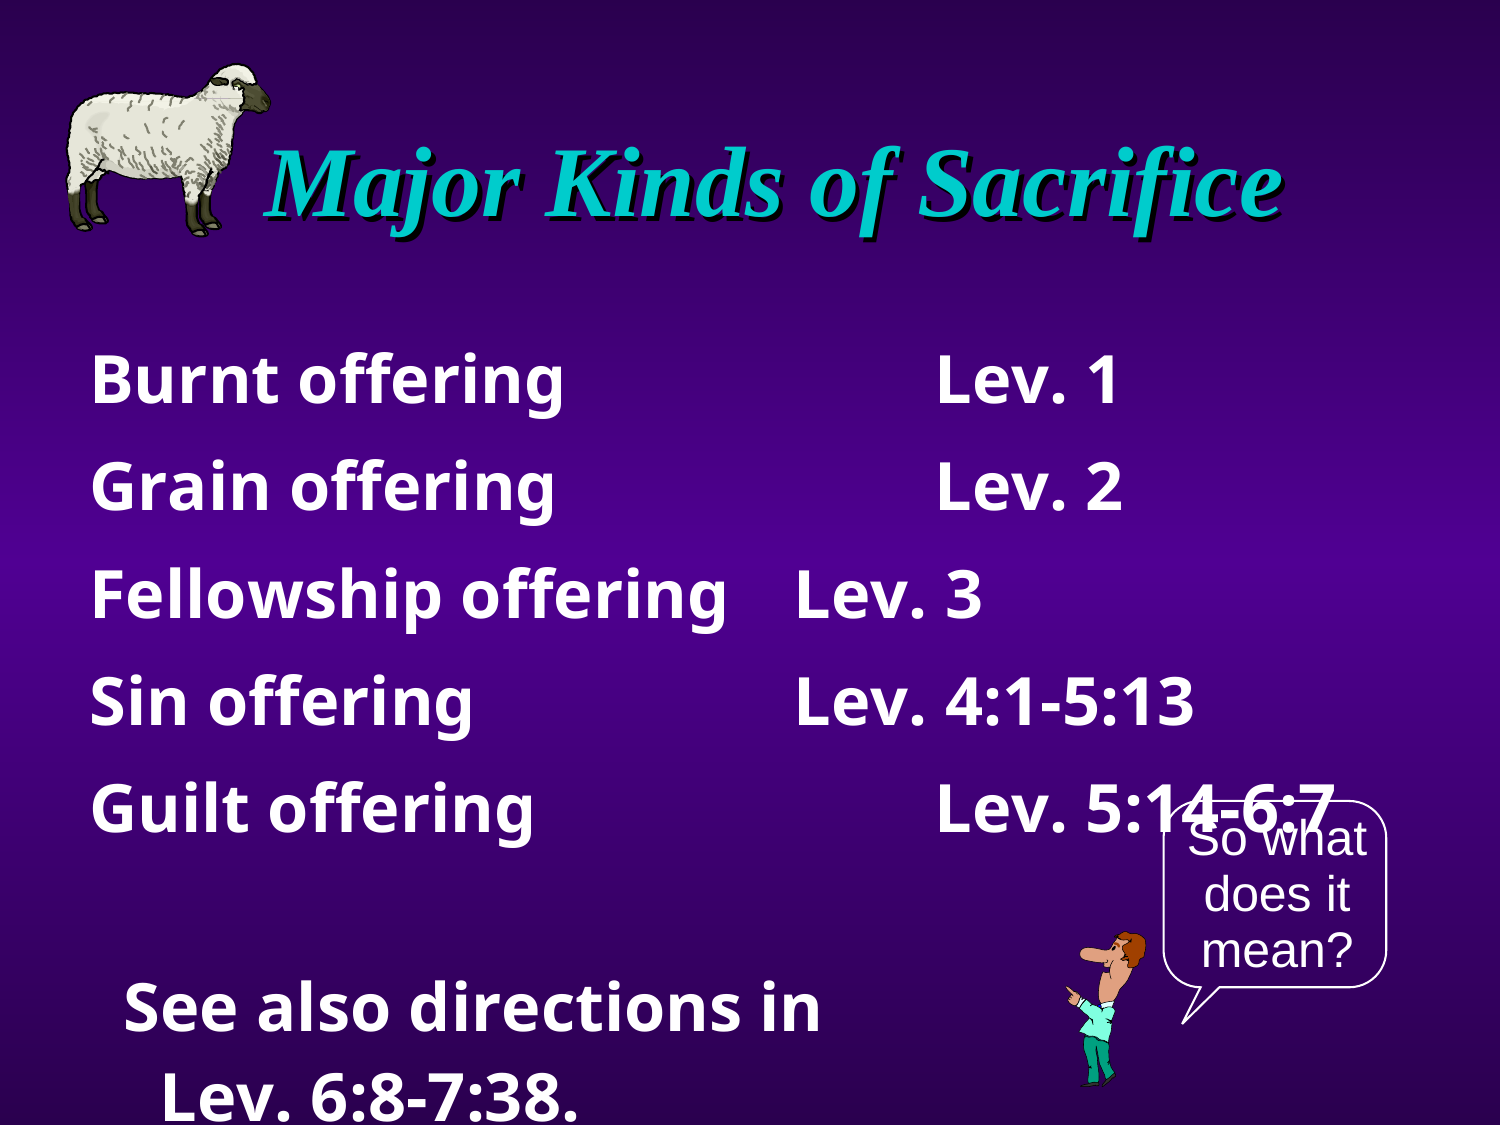

# Major Kinds of Sacrifice
Burnt offering			Lev. 1
Grain offering			Lev. 2
Fellowship offering	Lev. 3
Sin offering			Lev. 4:1-5:13
Guilt offering			Lev. 5:14-6:7
 See also directions in
 Lev. 6:8-7:38.
So what
does it
mean?